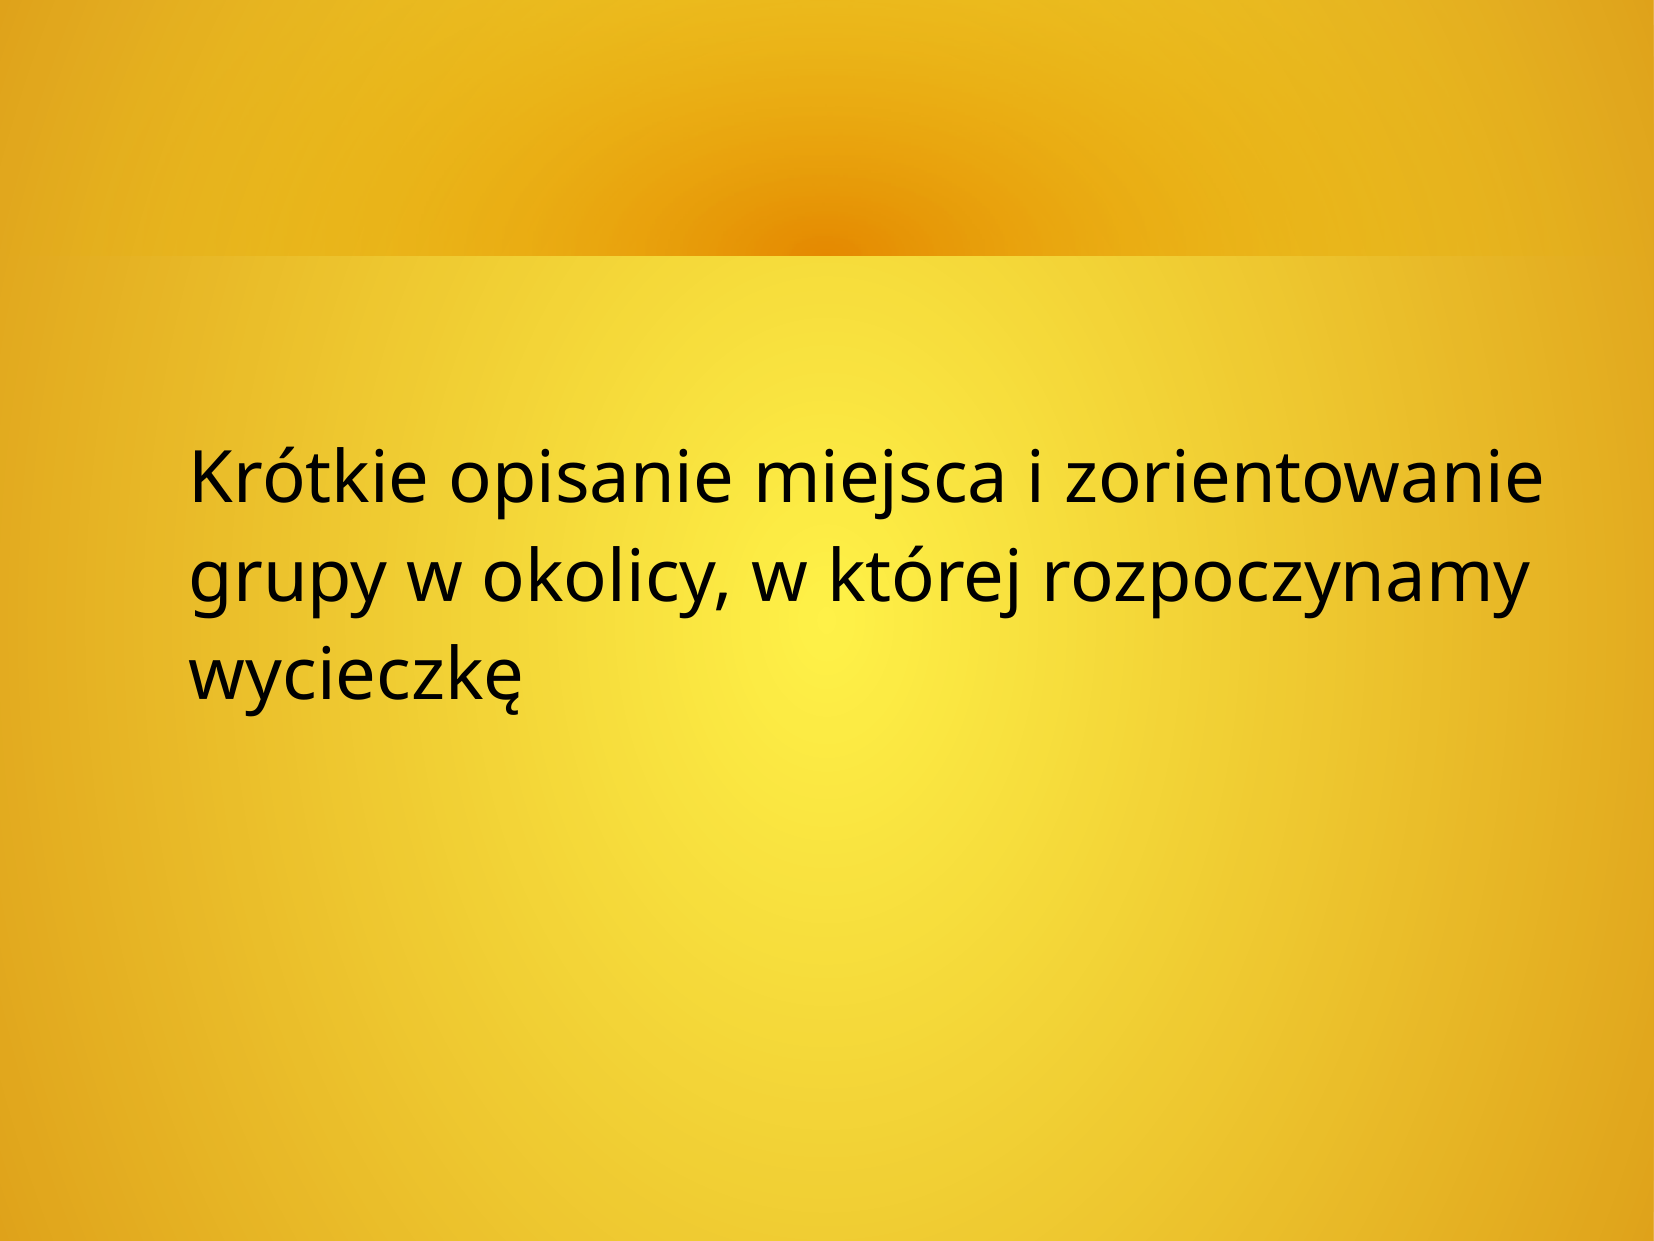

# Krótkie opisanie miejsca i zorientowanie grupy w okolicy, w której rozpoczynamy wycieczkę